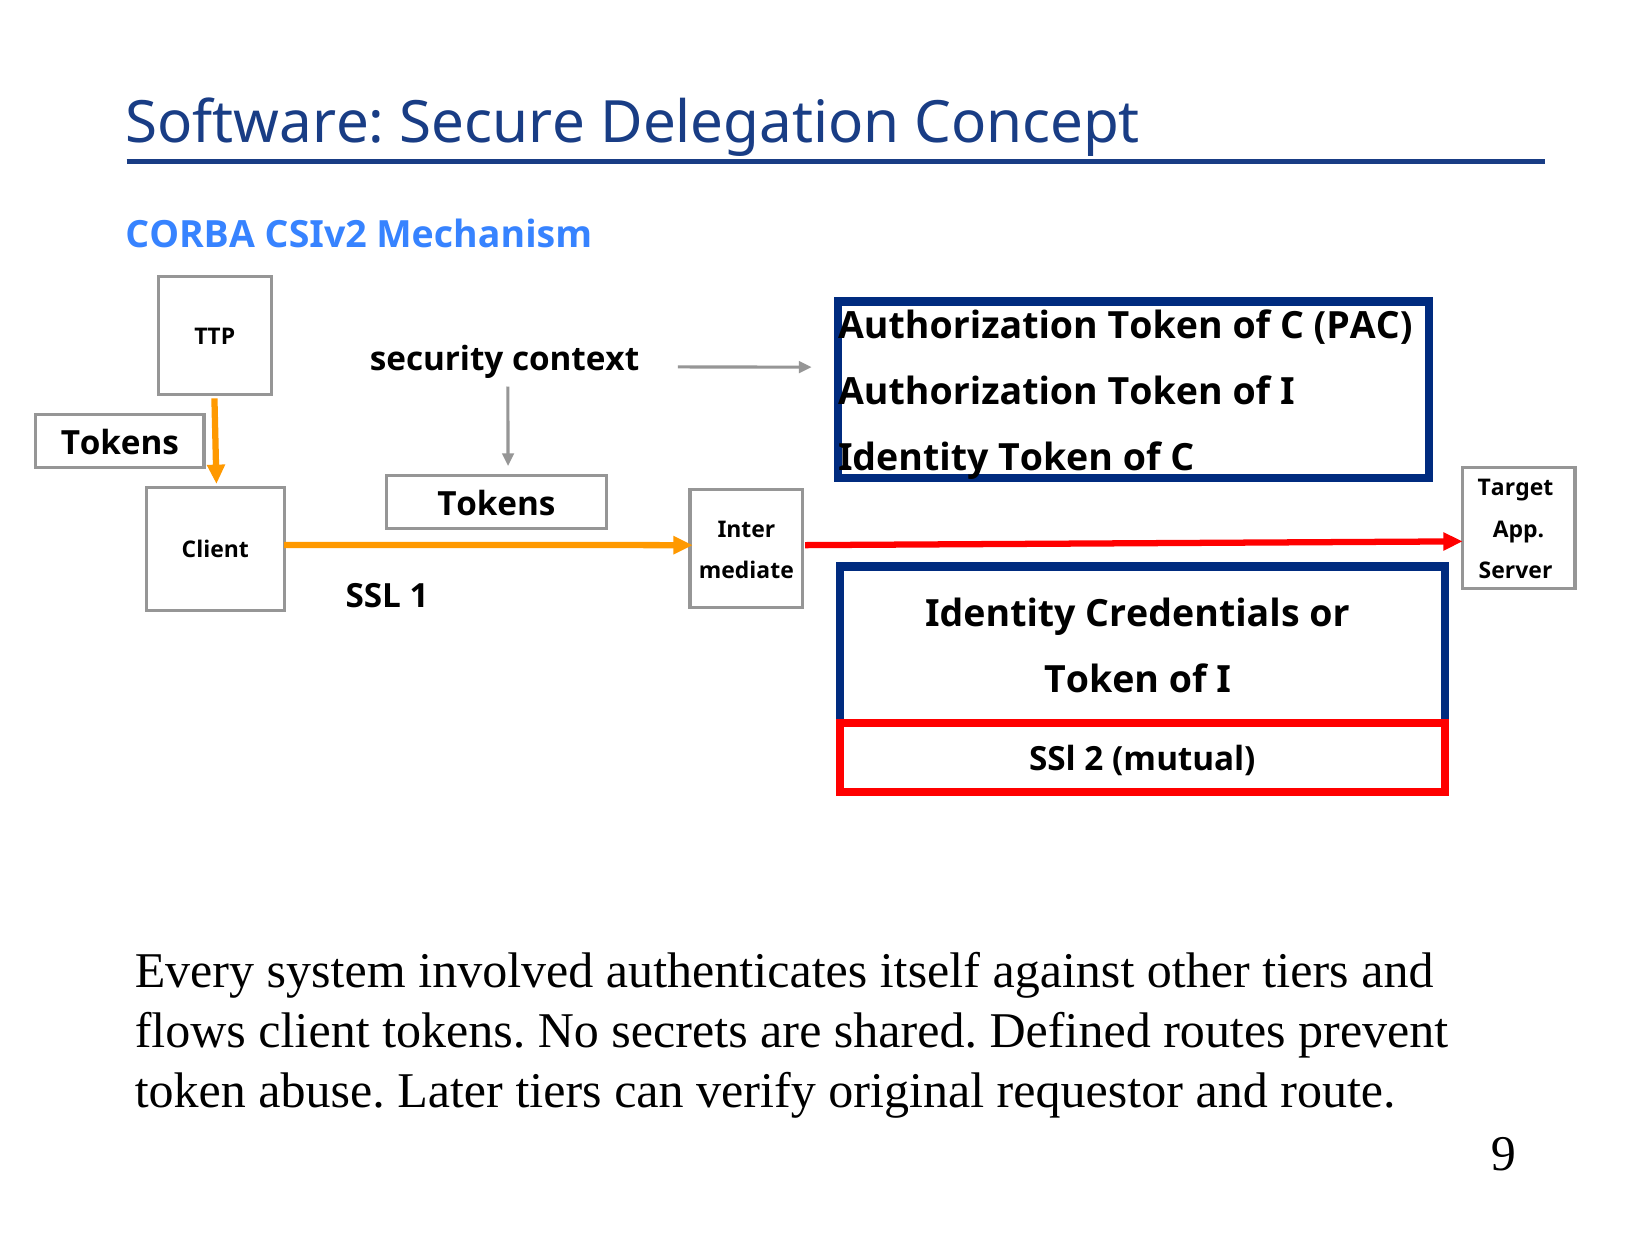

# Software: Secure Delegation Concept
CORBA CSIv2 Mechanism
TTP
Authorization Token of C (PAC)
Authorization Token of I
Identity Token of C
security context
Tokens
Target
App.
Server
Tokens
Client
Inter
mediate
Identity Credentials or
Token of I
SSL 1
SSl 2 (mutual)
Every system involved authenticates itself against other tiers and flows client tokens. No secrets are shared. Defined routes prevent token abuse. Later tiers can verify original requestor and route.
9